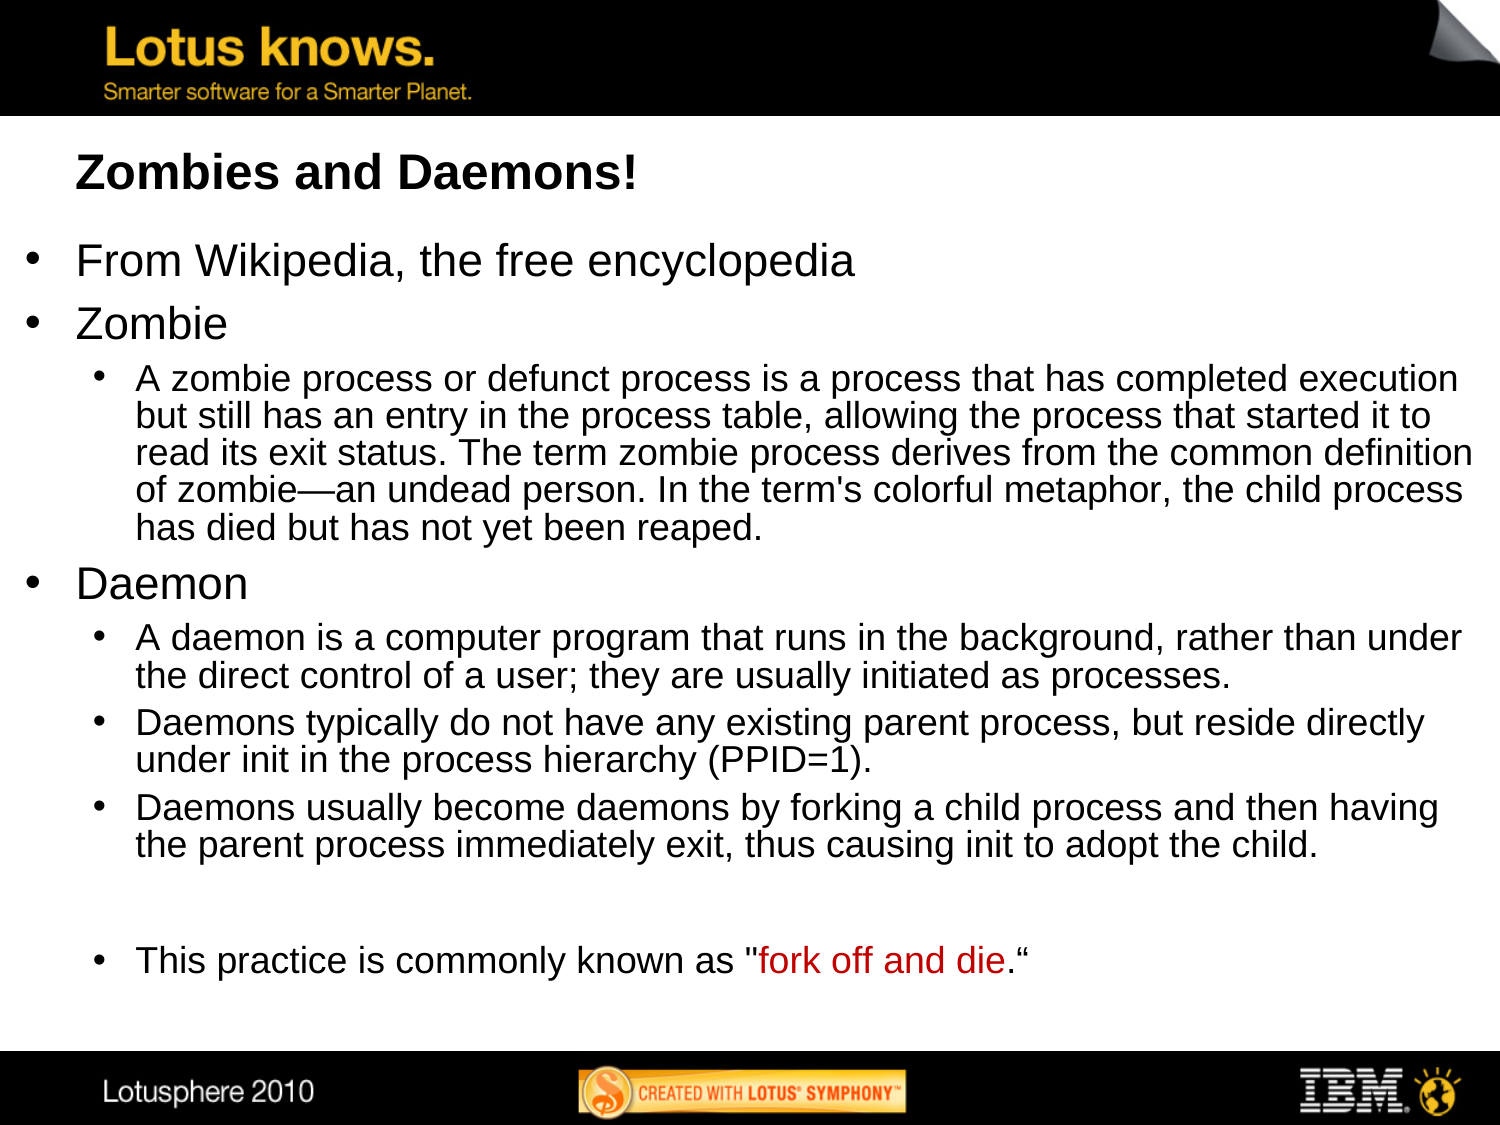

# Zombies and Daemons!
From Wikipedia, the free encyclopedia
Zombie
A zombie process or defunct process is a process that has completed execution but still has an entry in the process table, allowing the process that started it to read its exit status. The term zombie process derives from the common definition of zombie—an undead person. In the term's colorful metaphor, the child process has died but has not yet been reaped.
Daemon
A daemon is a computer program that runs in the background, rather than under the direct control of a user; they are usually initiated as processes.
Daemons typically do not have any existing parent process, but reside directly under init in the process hierarchy (PPID=1).
Daemons usually become daemons by forking a child process and then having the parent process immediately exit, thus causing init to adopt the child.
This practice is commonly known as "fork off and die.“